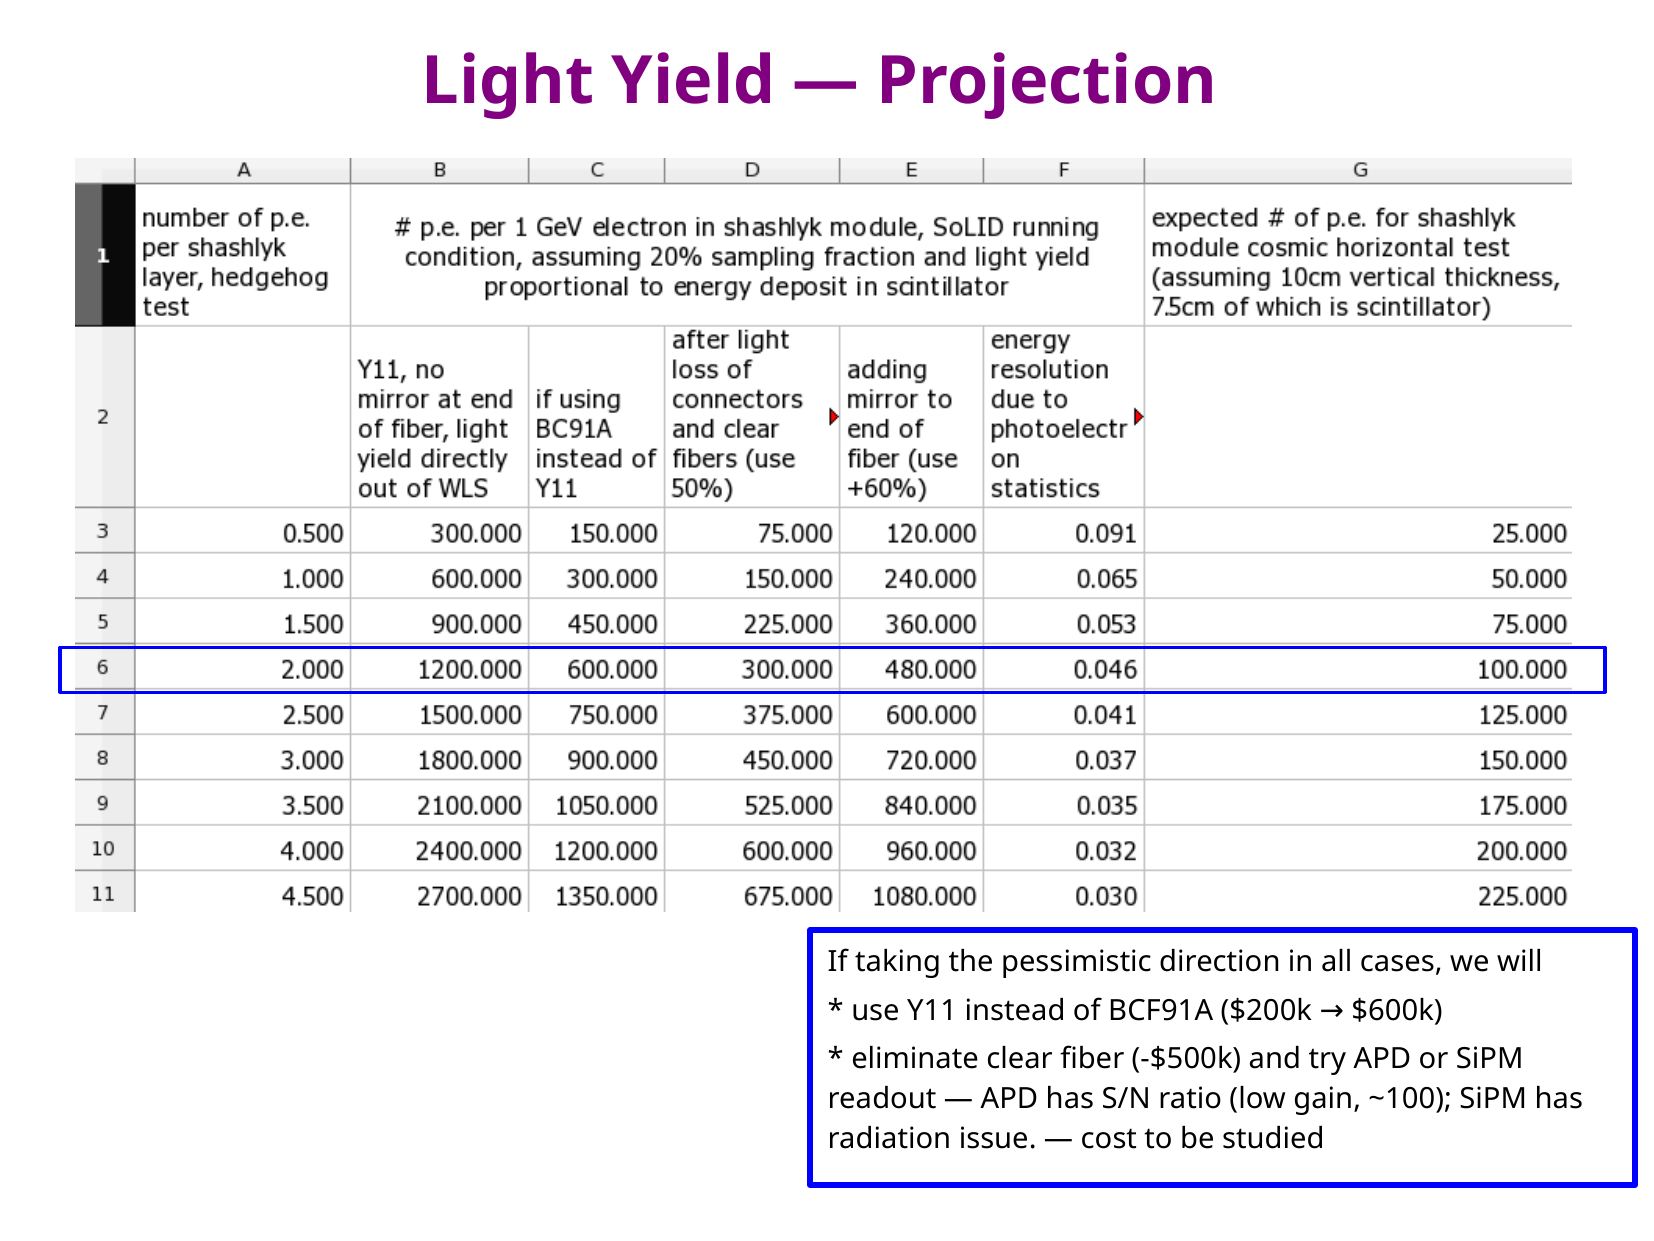

# Light Yield ― Projection
If taking the pessimistic direction in all cases, we will
* use Y11 instead of BCF91A ($200k → $600k)
* eliminate clear fiber (-$500k) and try APD or SiPM readout ― APD has S/N ratio (low gain, ~100); SiPM has radiation issue. ― cost to be studied